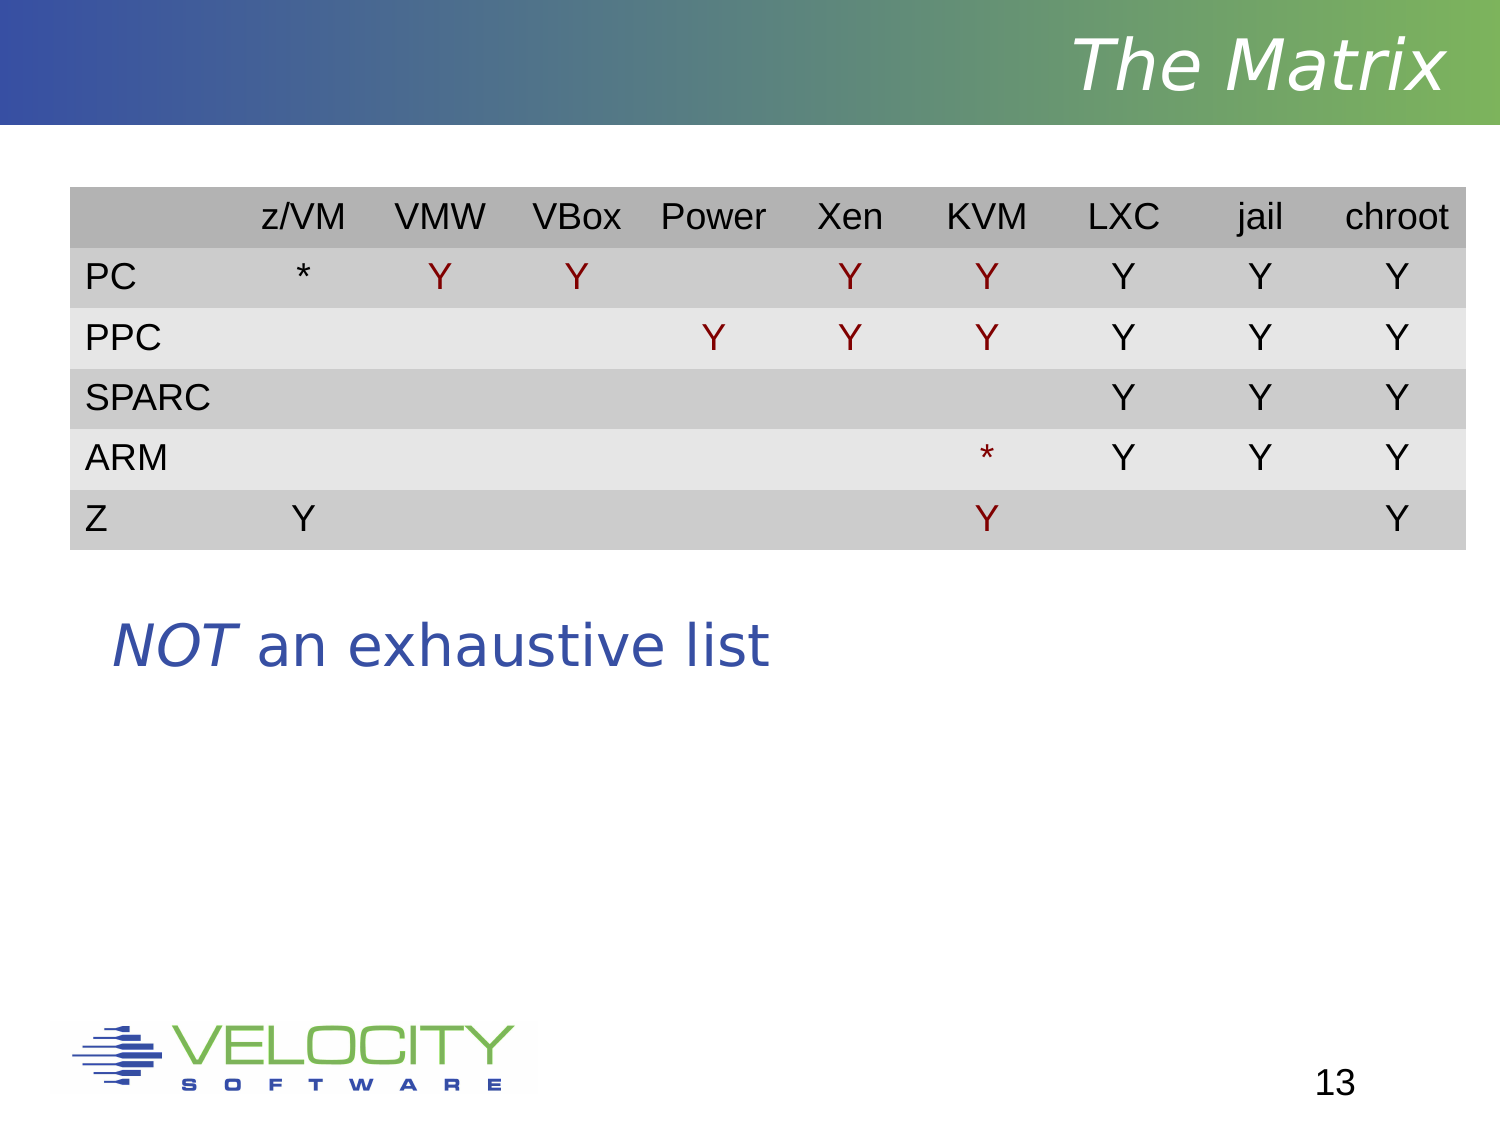

# The Matrix
| | z/VM | VMW | VBox | Power | Xen | KVM | LXC | jail | chroot |
| --- | --- | --- | --- | --- | --- | --- | --- | --- | --- |
| PC | \* | Y | Y | | Y | Y | Y | Y | Y |
| PPC | | | | Y | Y | Y | Y | Y | Y |
| SPARC | | | | | | | Y | Y | Y |
| ARM | | | | | | \* | Y | Y | Y |
| Z | Y | | | | | Y | | | Y |
NOT an exhaustive list
13